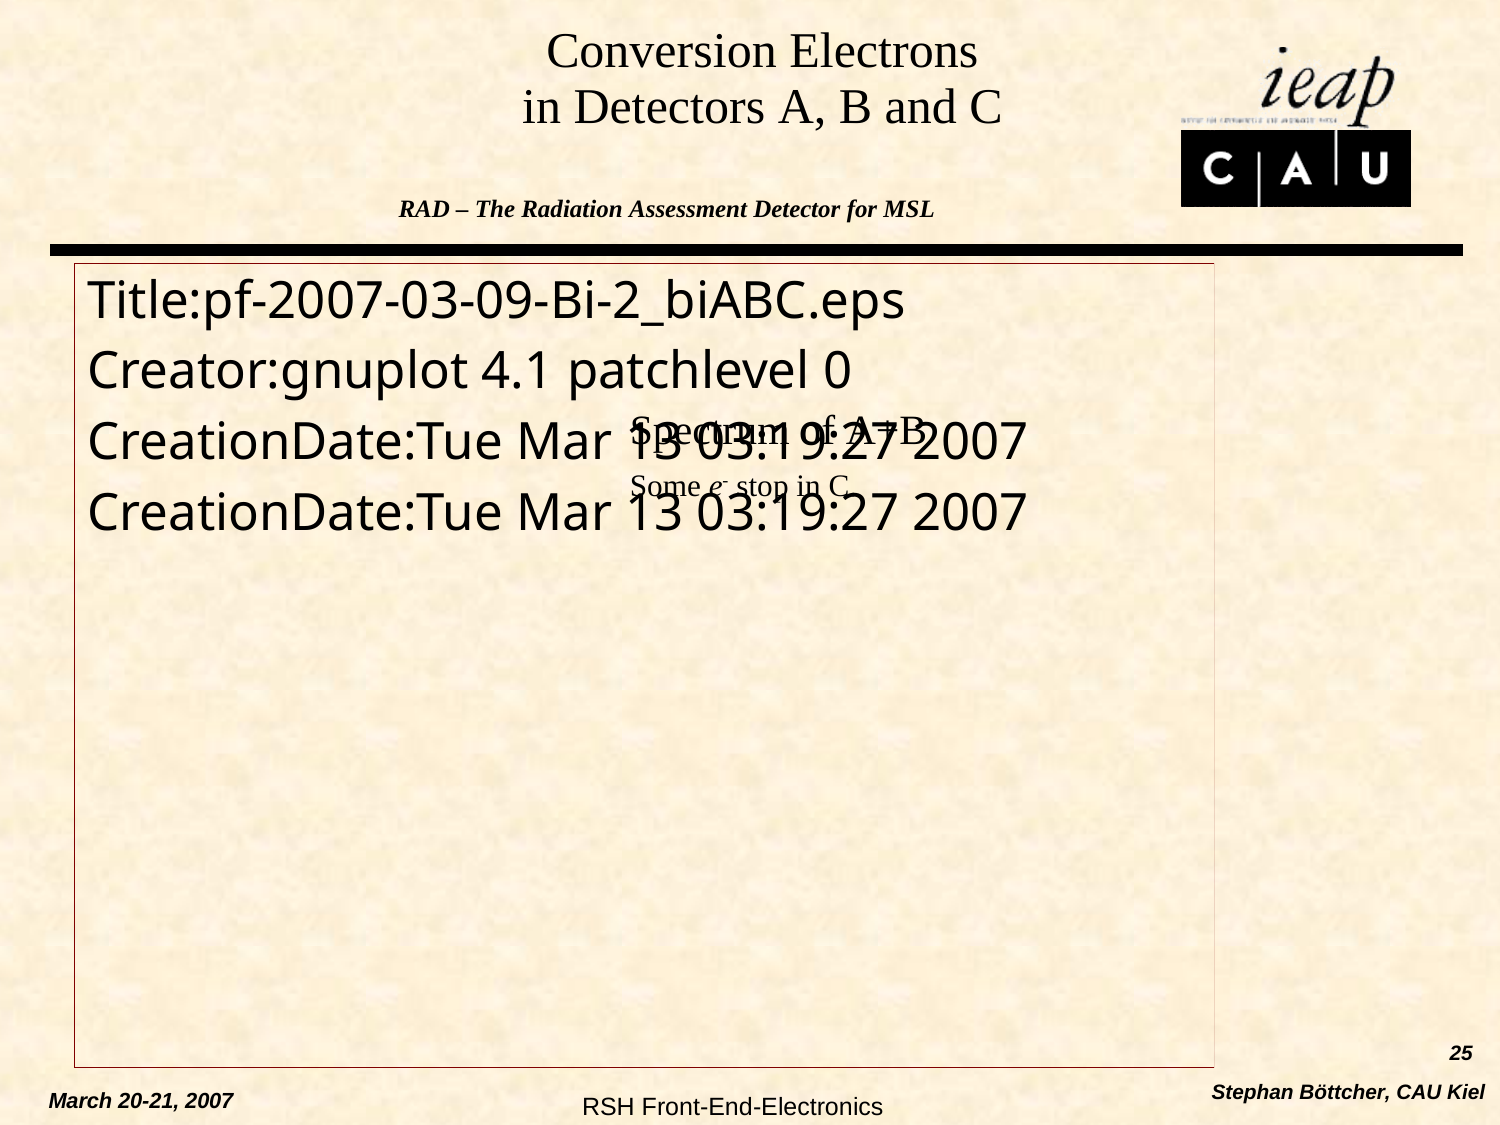

# Conversion Electrons in Detectors A, B and C
Spectrum of A+B
Some e- stop in C.
25
March 20, 2007
RSH Front-End-Electronics